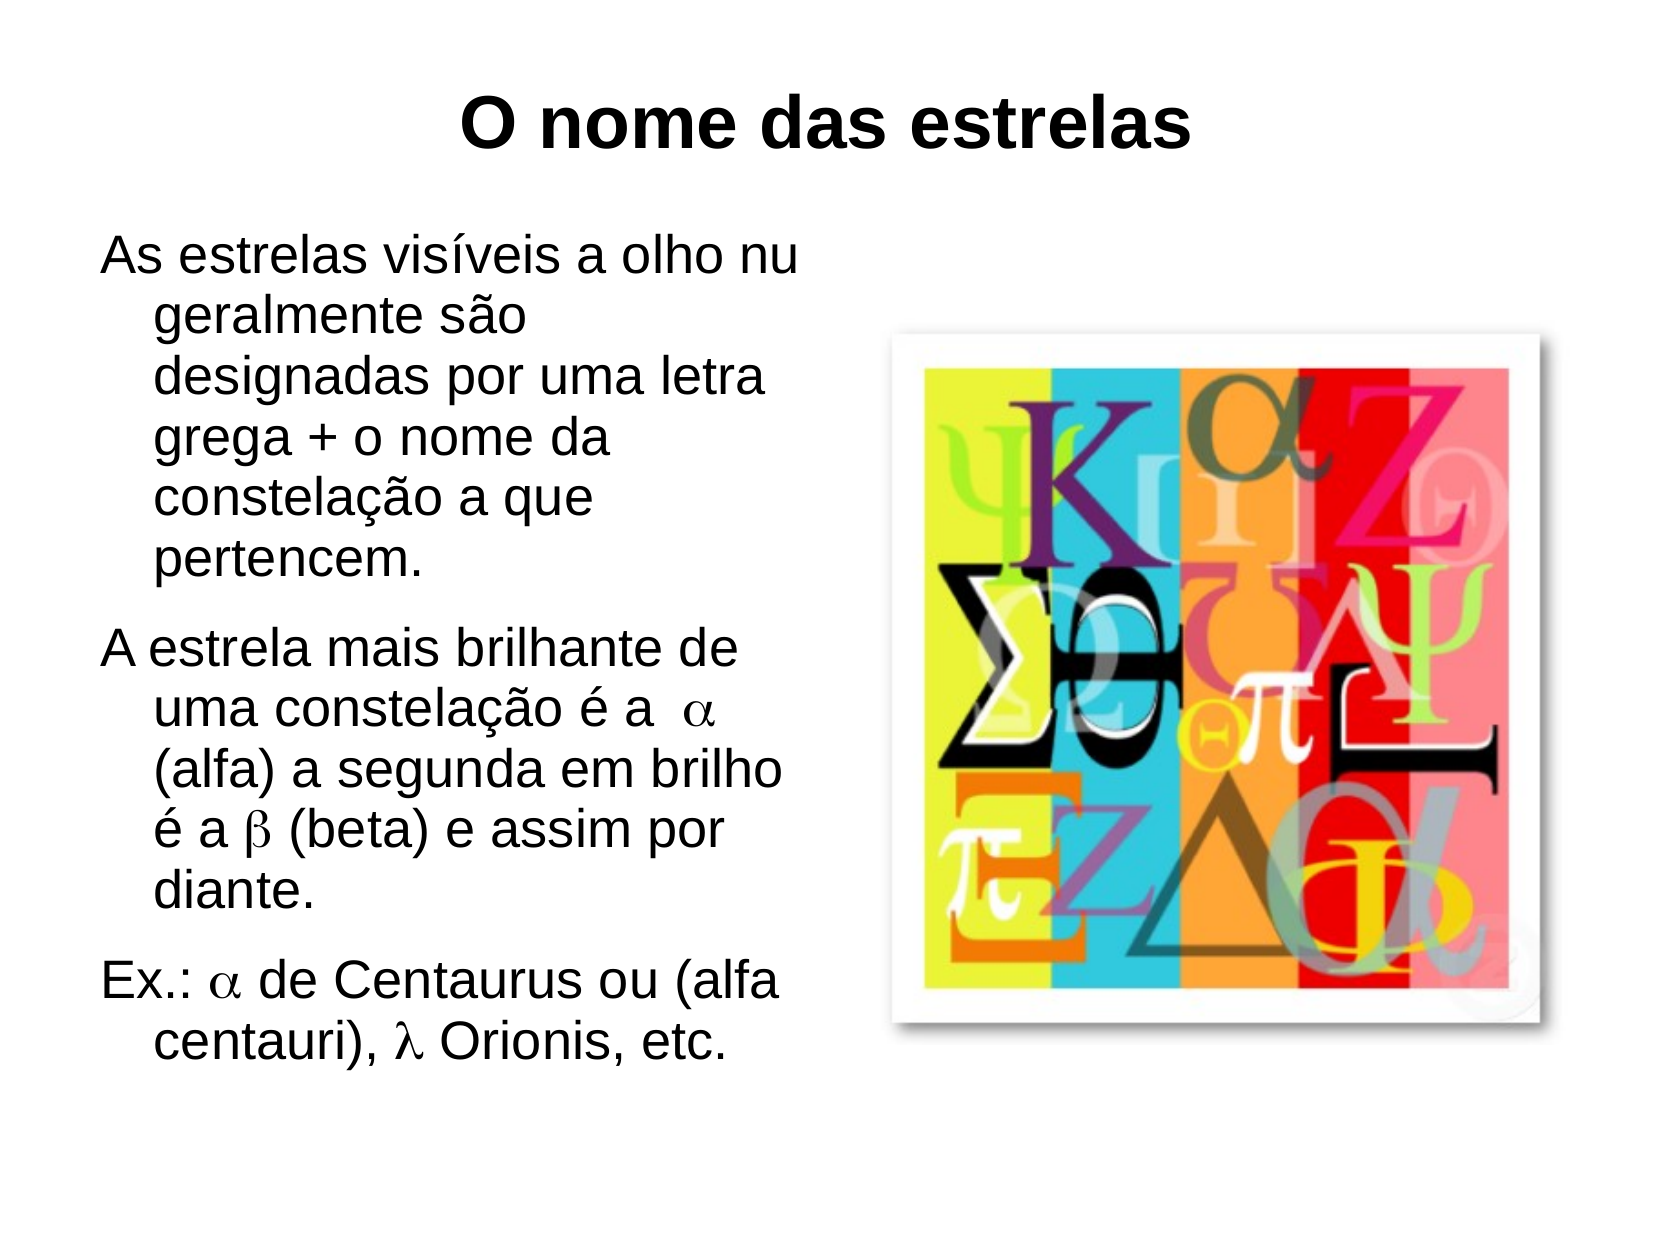

# O nome das estrelas
As estrelas visíveis a olho nu geralmente são designadas por uma letra grega + o nome da constelação a que pertencem.
A estrela mais brilhante de uma constelação é a a (alfa) a segunda em brilho é a b (beta) e assim por diante.
Ex.: a de Centaurus ou (alfa centauri), l Orionis, etc.